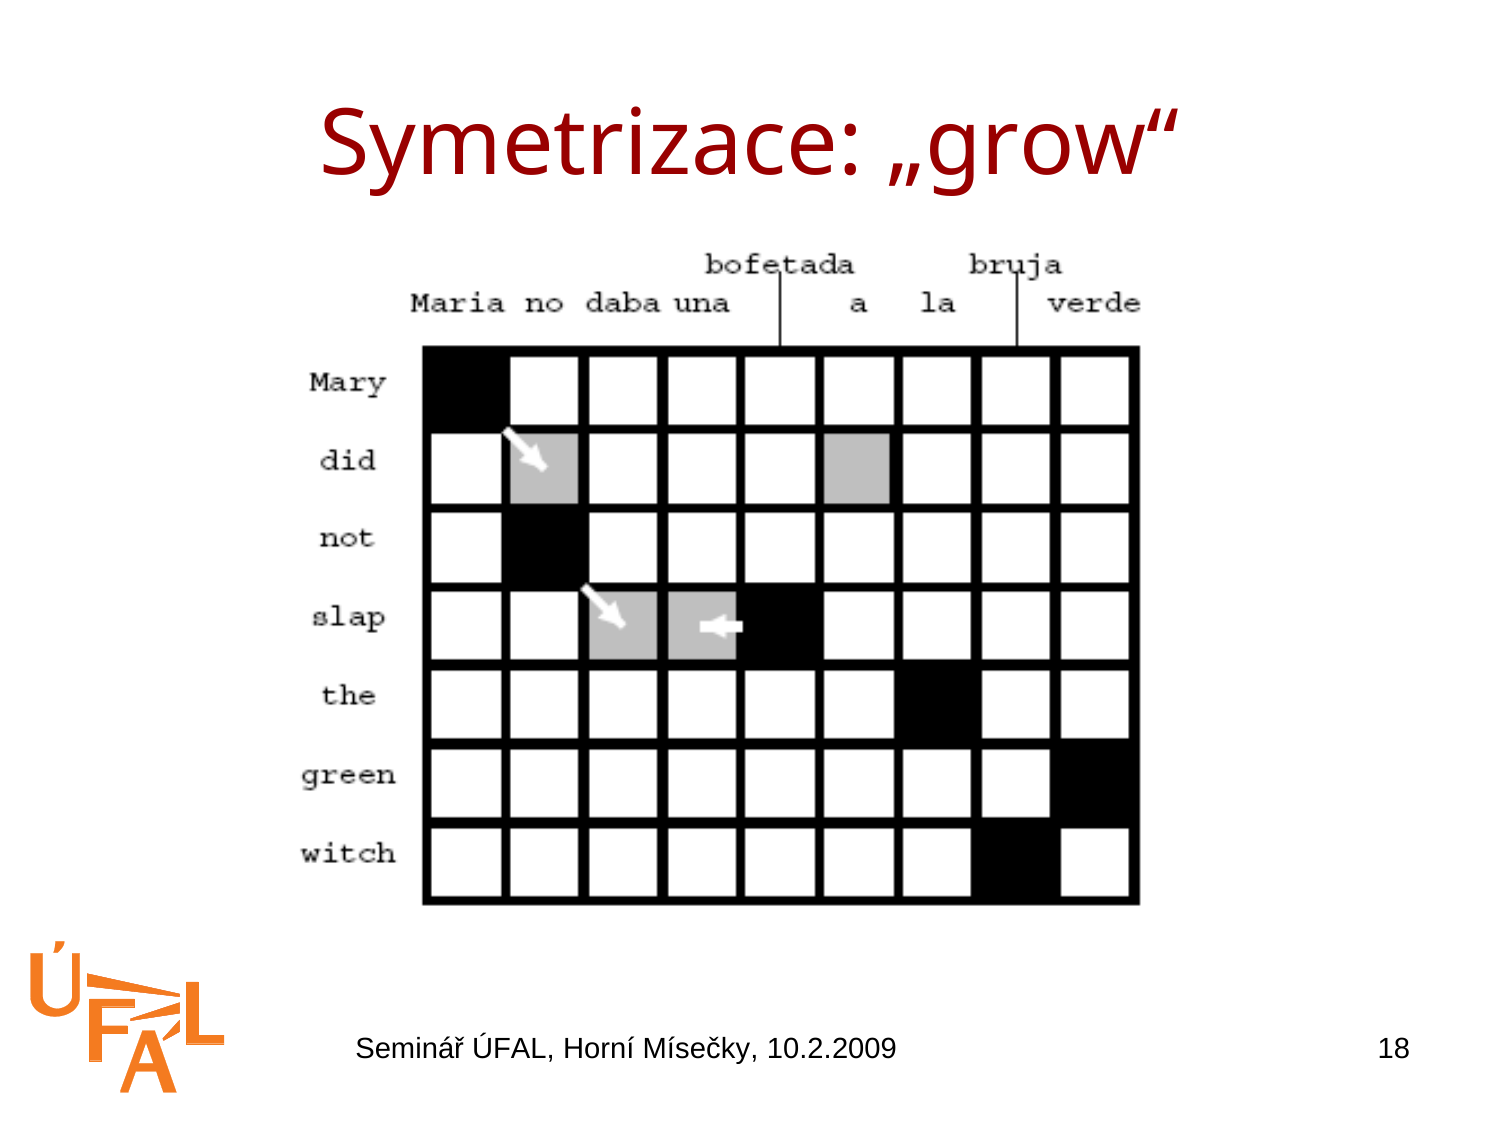

# Symetrizace: „grow“
Seminář ÚFAL, Horní Mísečky, 10.2.2009
18